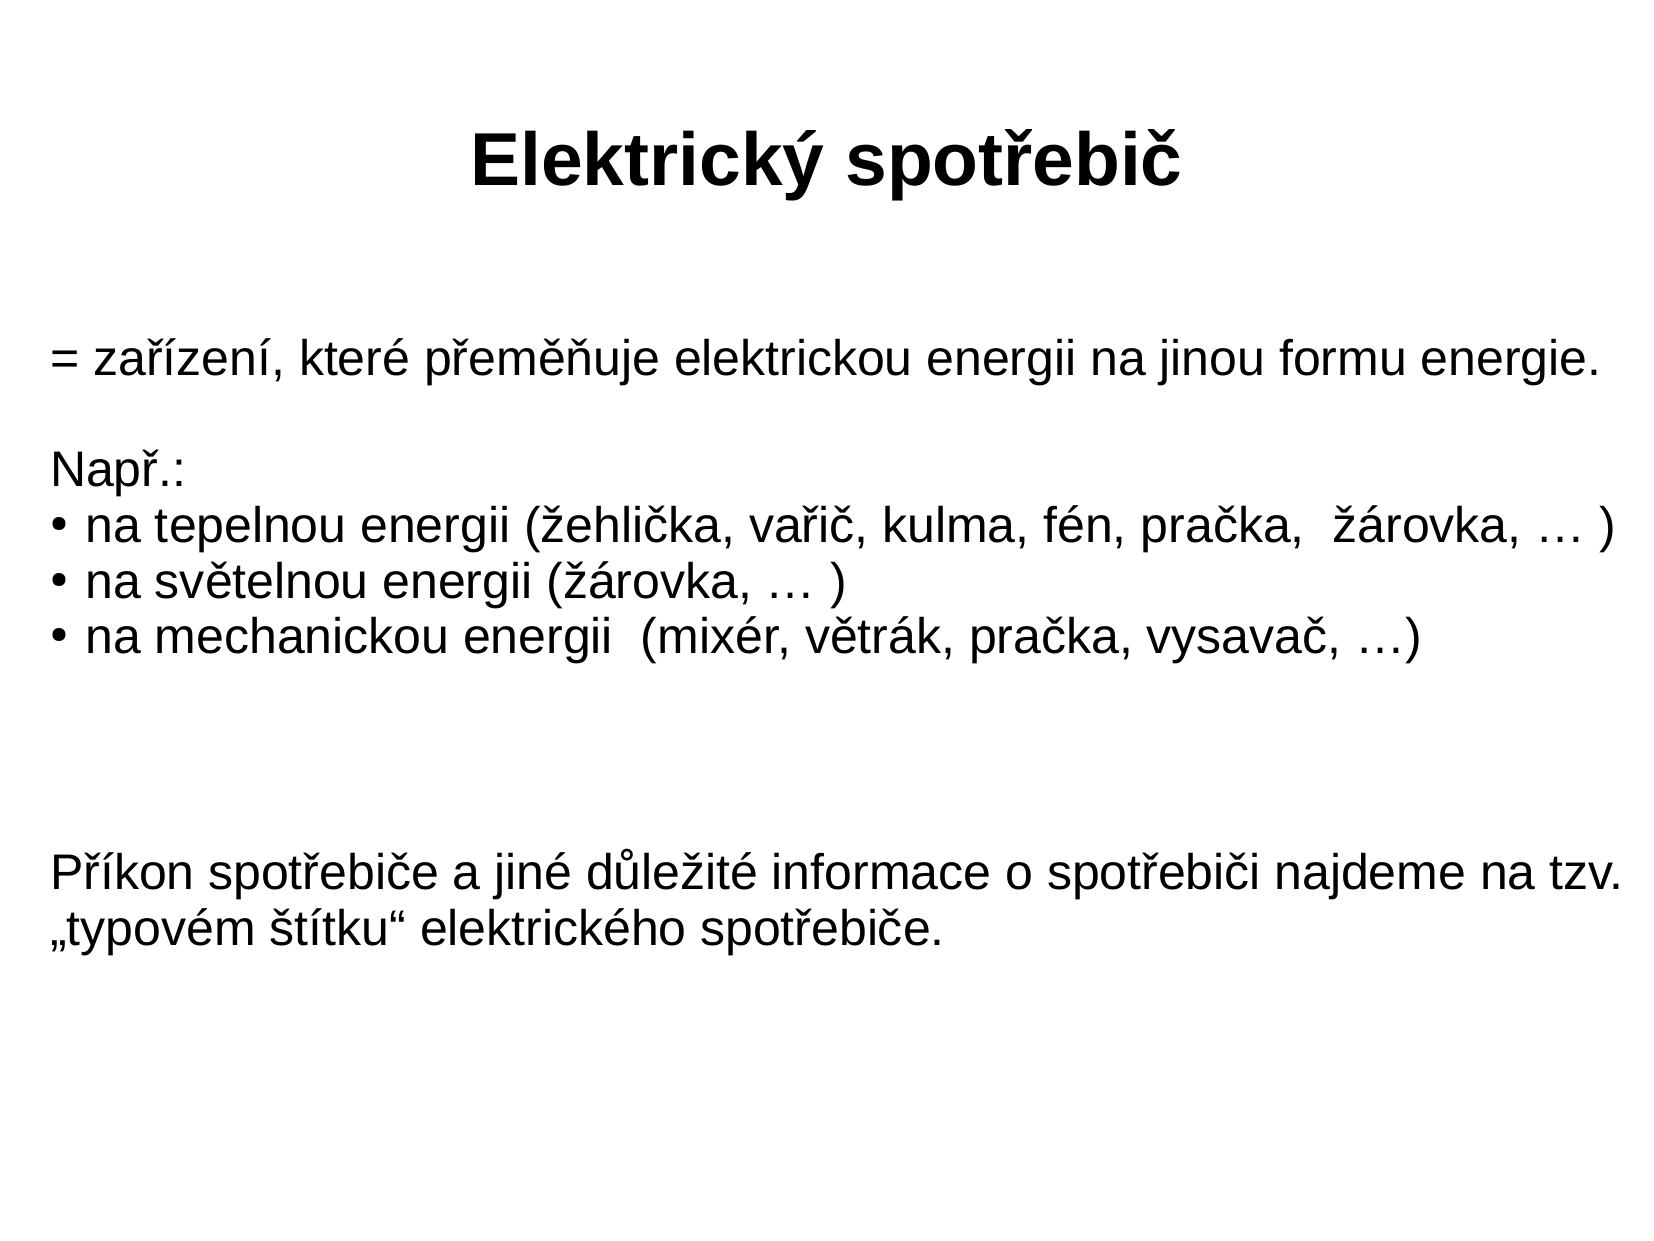

# Elektrický spotřebič
= zařízení, které přeměňuje elektrickou energii na jinou formu energie.
Např.:
na tepelnou energii (žehlička, vařič, kulma, fén, pračka, žárovka, … )
na světelnou energii (žárovka, … )
na mechanickou energii (mixér, větrák, pračka, vysavač, …)
Příkon spotřebiče a jiné důležité informace o spotřebiči najdeme na tzv. „typovém štítku“ elektrického spotřebiče.